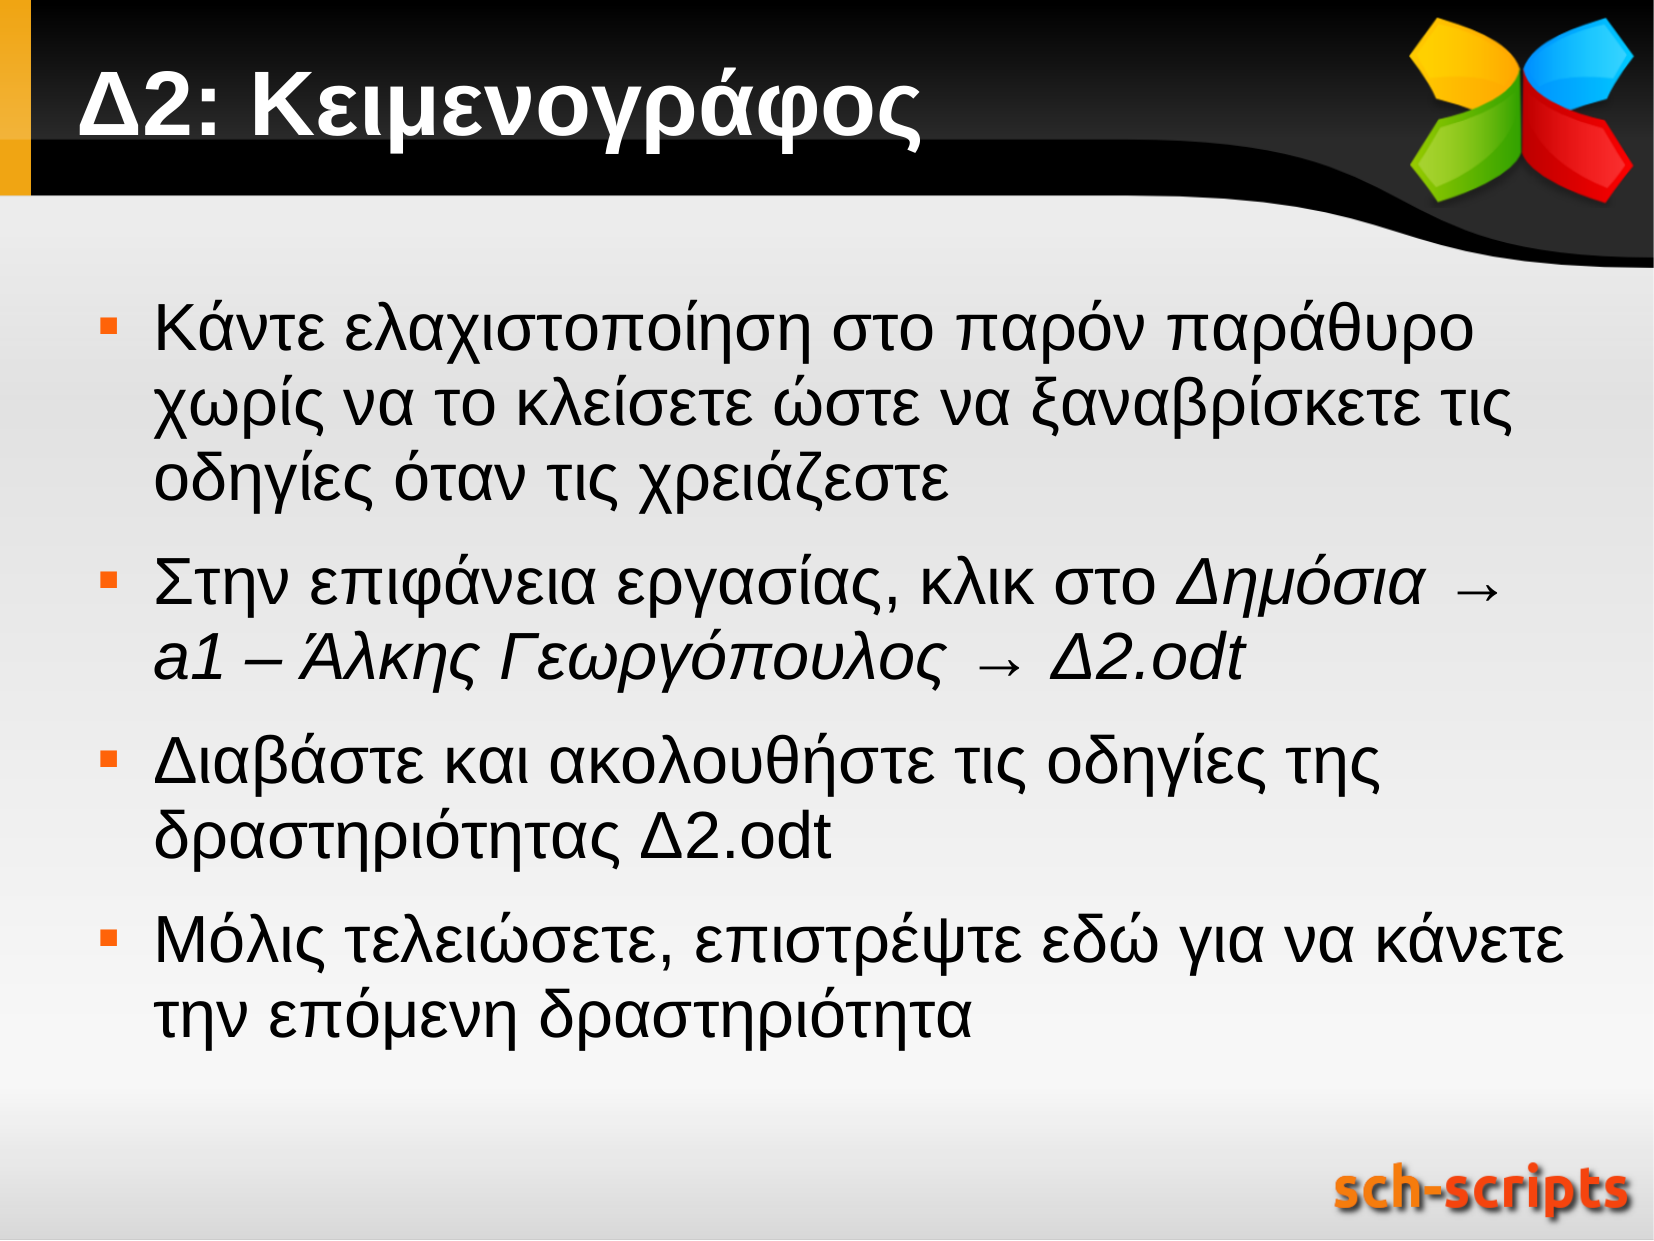

# Δ2: Κειμενογράφος
Κάντε ελαχιστοποίηση στο παρόν παράθυρο χωρίς να το κλείσετε ώστε να ξαναβρίσκετε τις οδηγίες όταν τις χρειάζεστε
Στην επιφάνεια εργασίας, κλικ στο Δημόσια → a1 – Άλκης Γεωργόπουλος → Δ2.odt
Διαβάστε και ακολουθήστε τις οδηγίες της δραστηριότητας Δ2.odt
Μόλις τελειώσετε, επιστρέψτε εδώ για να κάνετε την επόμενη δραστηριότητα